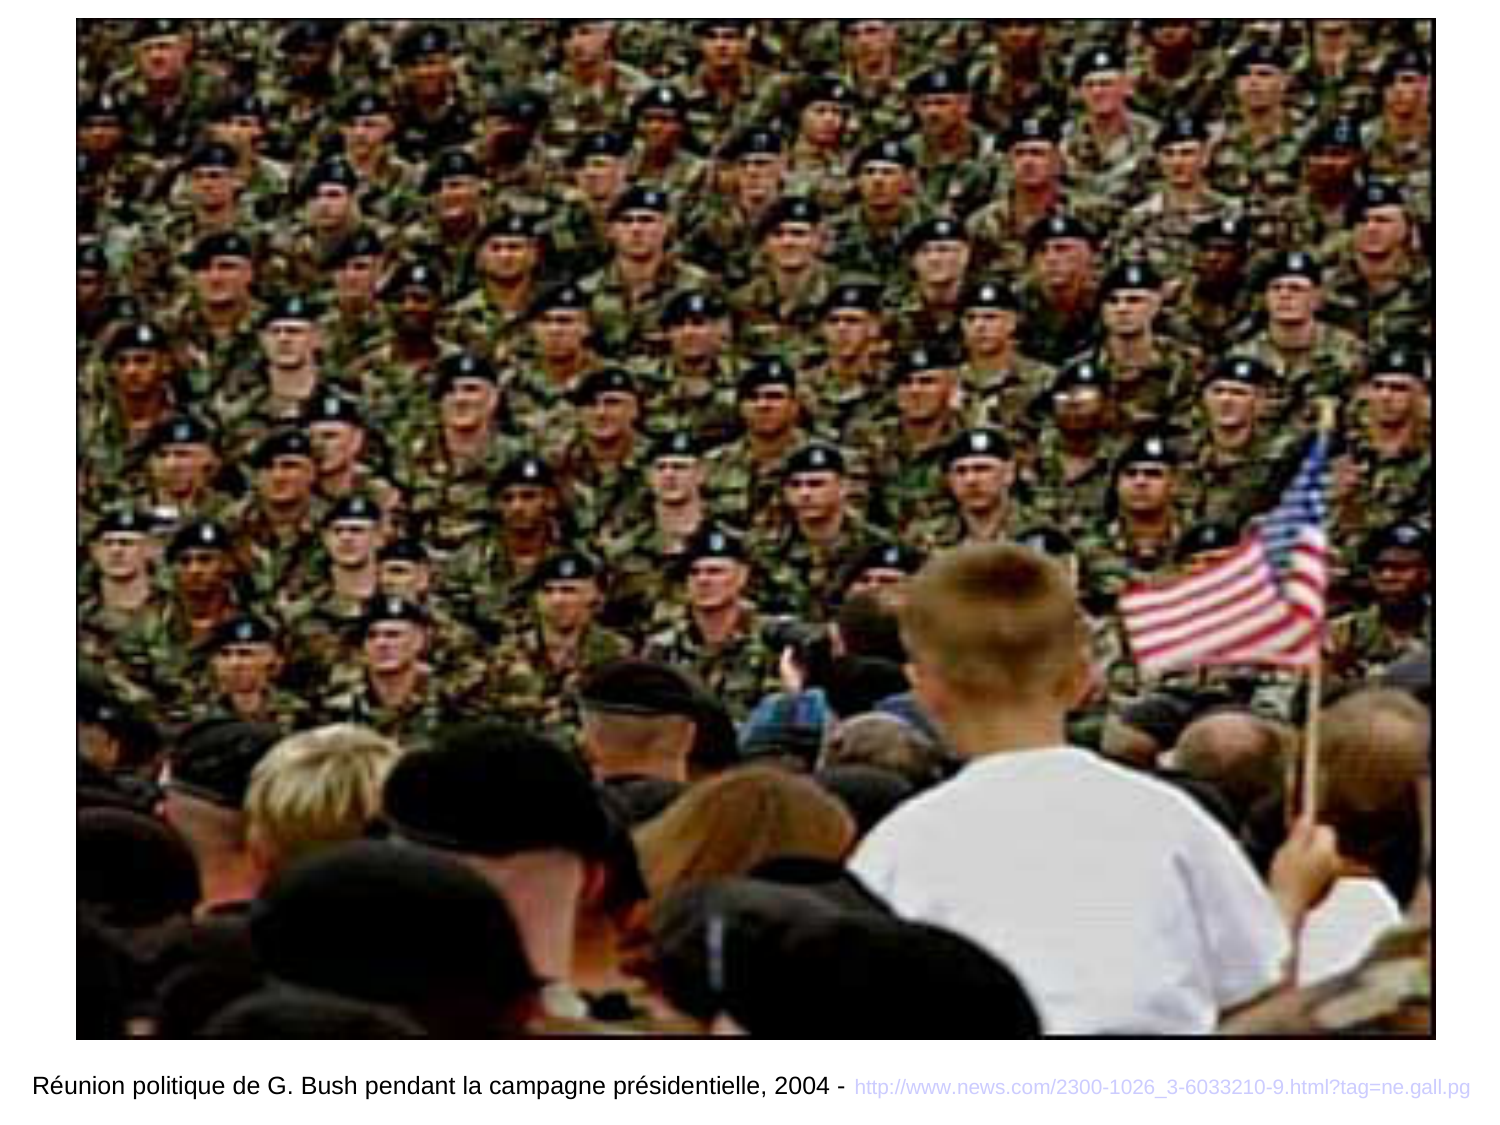

Réunion politique de G. Bush pendant la campagne présidentielle, 2004 - http://www.news.com/2300-1026_3-6033210-9.html?tag=ne.gall.pg